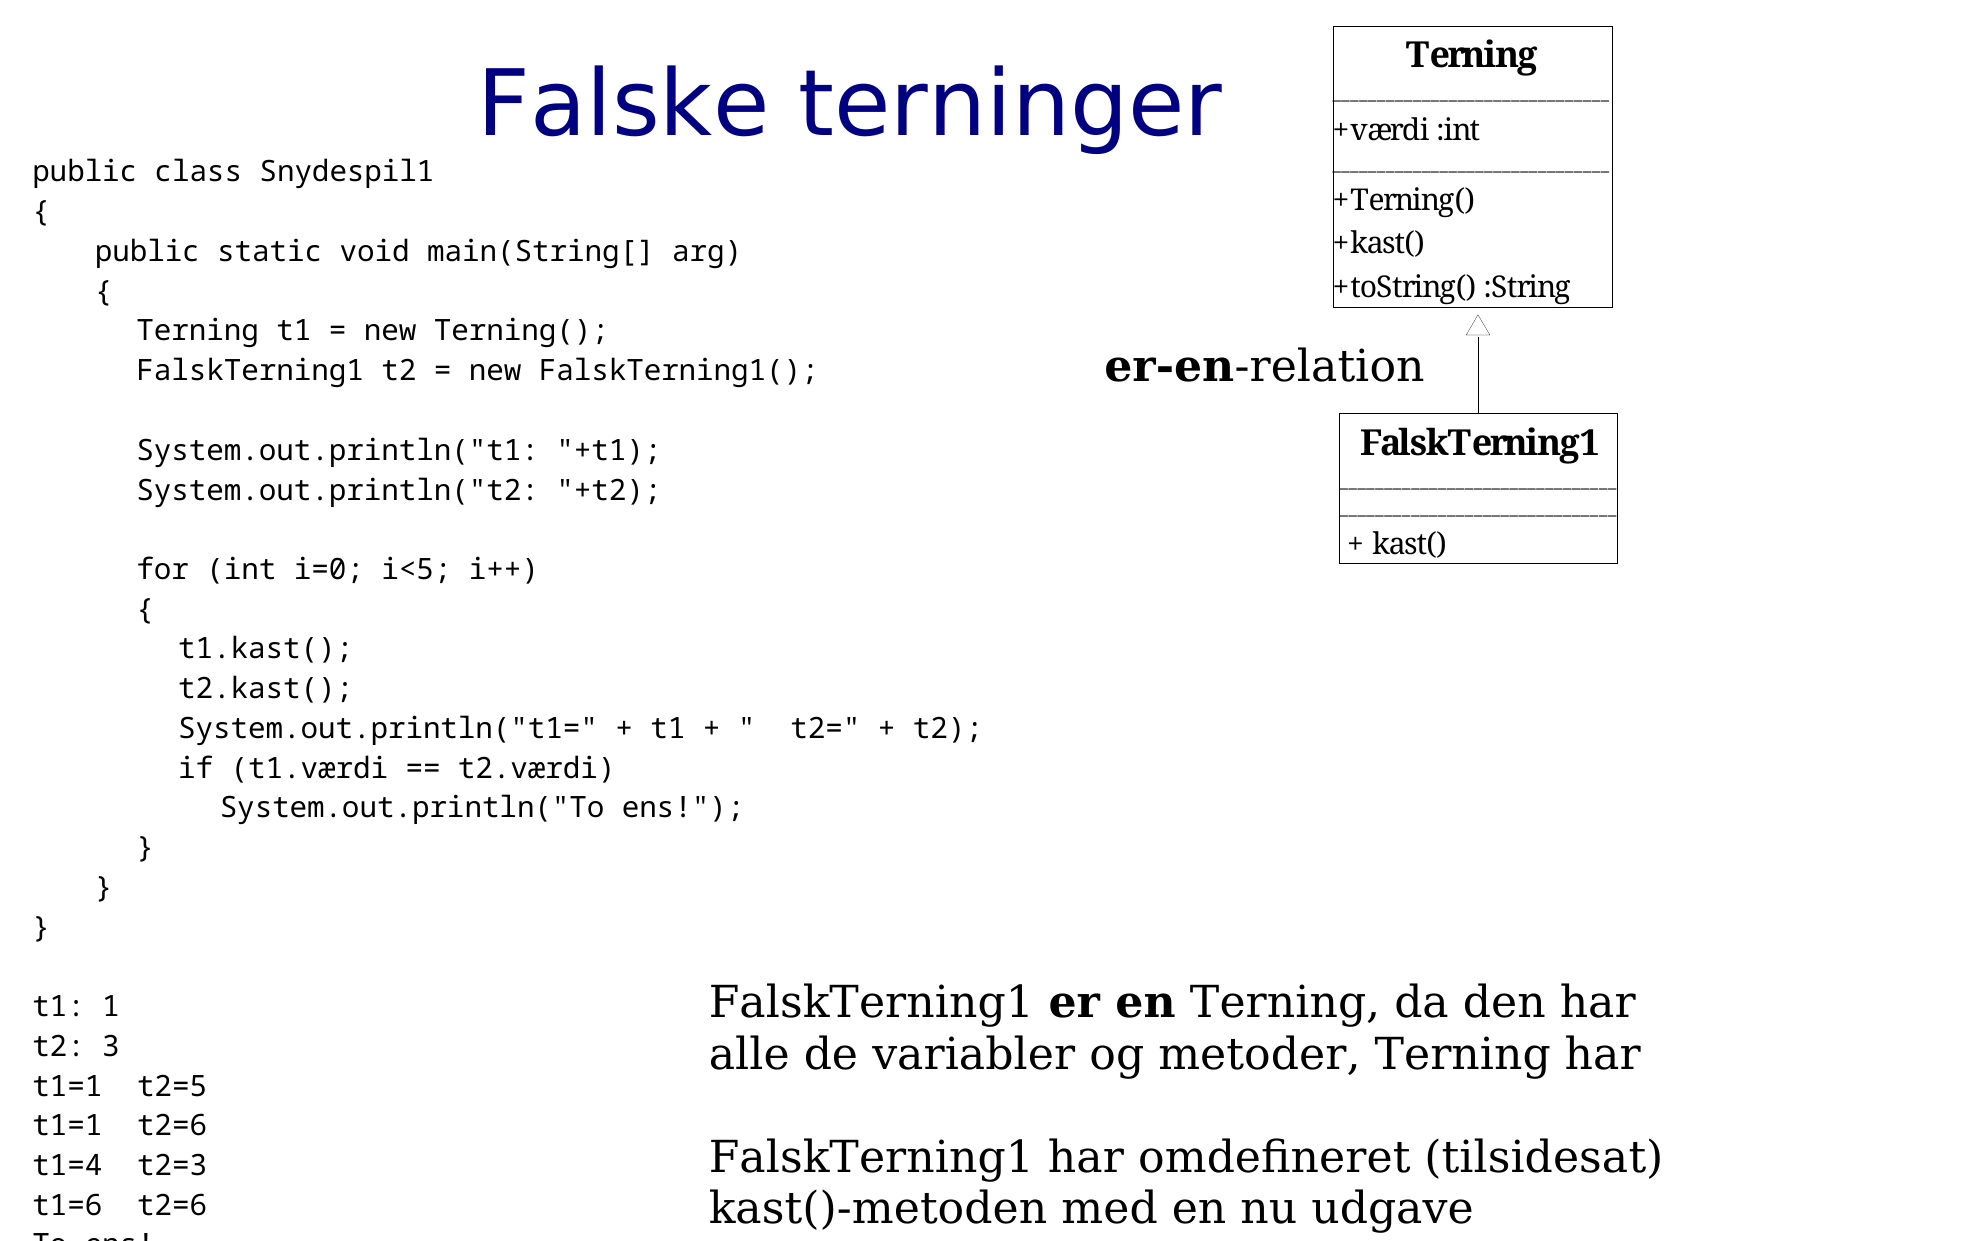

# Falske terninger
public class Snydespil1
{
	public static void main(String[] arg)
	{
		Terning t1 = new Terning();
		FalskTerning1 t2 = new FalskTerning1();
		System.out.println("t1: "+t1);
		System.out.println("t2: "+t2);
		for (int i=0; i<5; i++)
		{
			t1.kast();
			t2.kast();
			System.out.println("t1=" + t1 + " t2=" + t2);
			if (t1.værdi == t2.værdi)
				System.out.println("To ens!");
		}
	}
}
t1: 1
t2: 3
t1=1 t2=5
t1=1 t2=6
t1=4 t2=3
t1=6 t2=6
To ens!
t1=2 t2=6}
er-en-relation
FalskTerning1 er en Terning, da den har
alle de variabler og metoder, Terning har
FalskTerning1 har omdefineret (tilsidesat)
kast()-metoden med en nu udgave